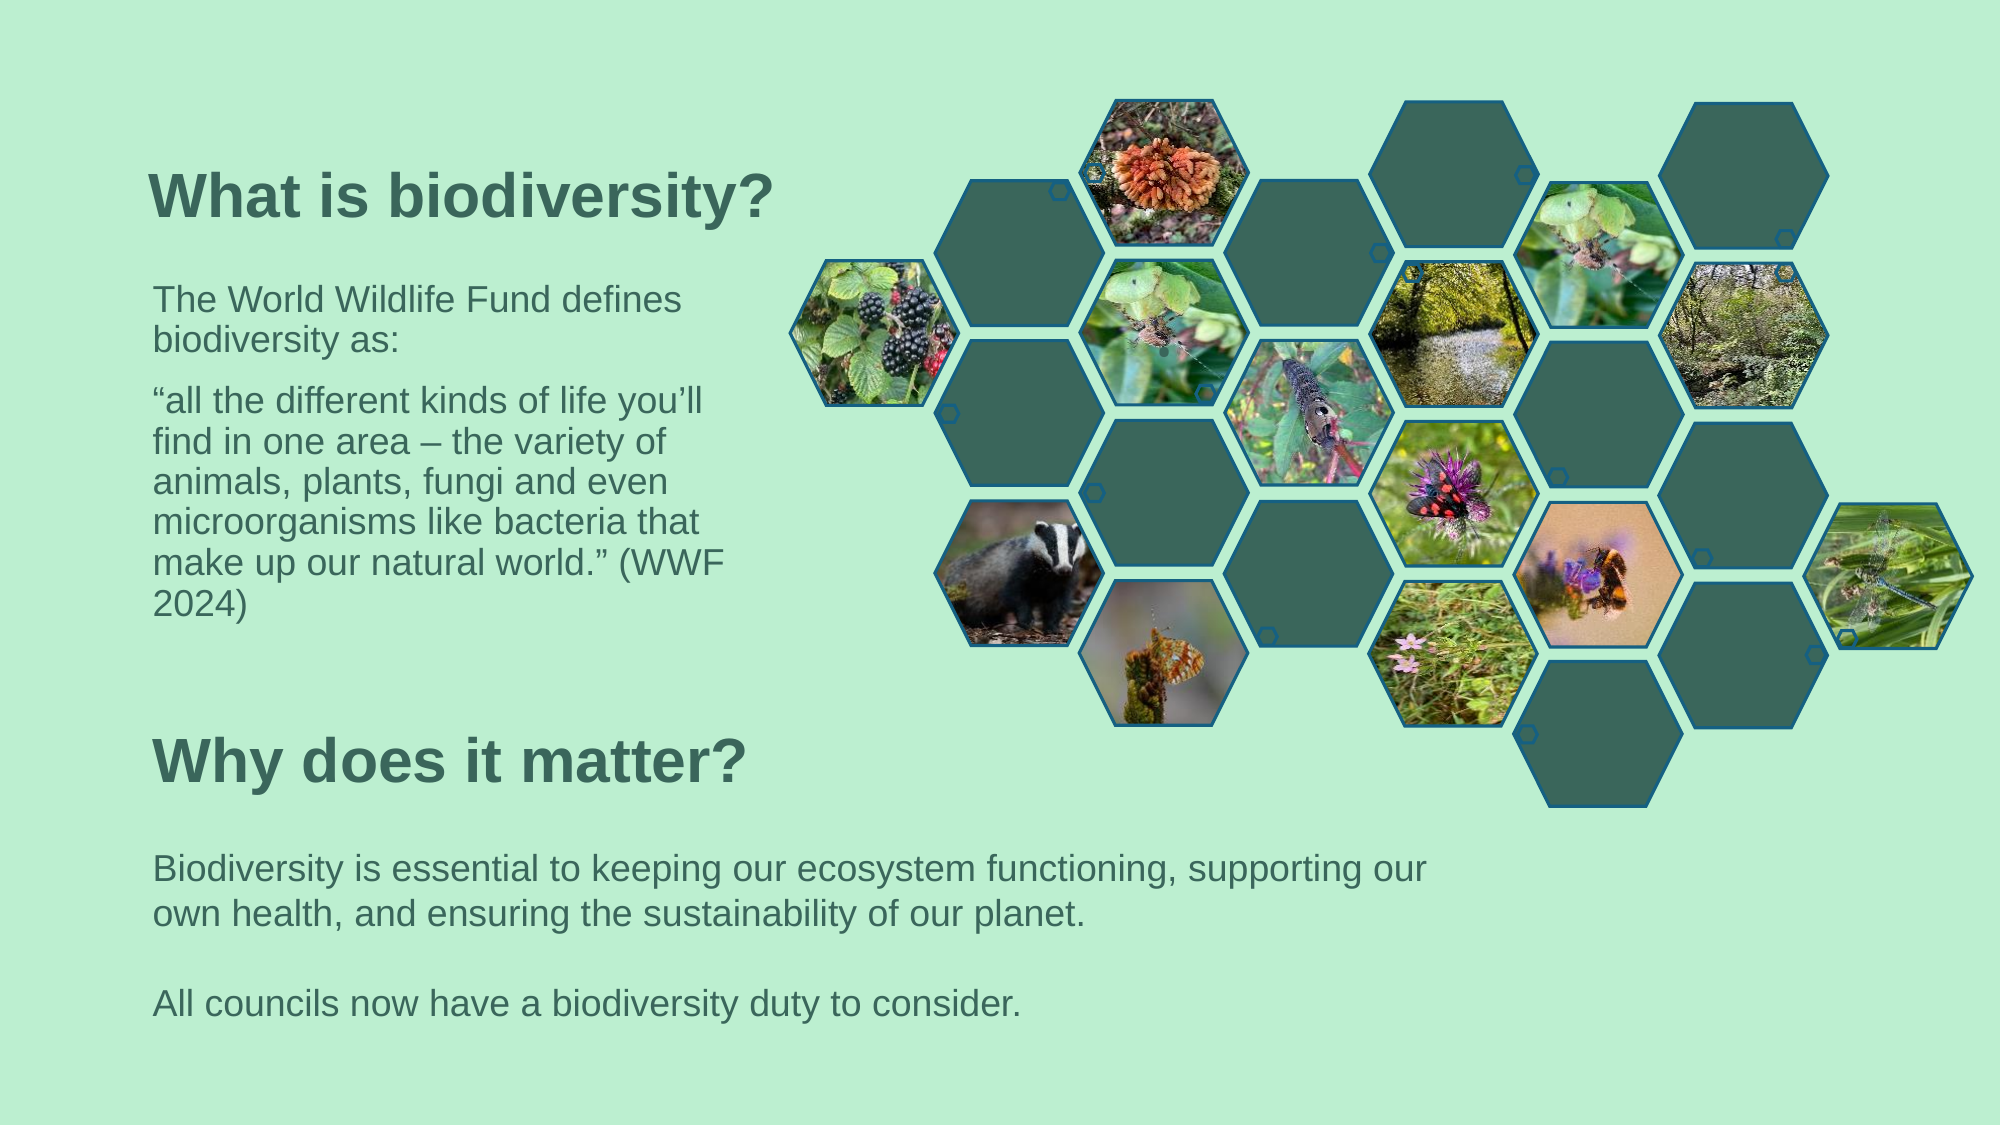

.
.
.
.
.
.
.
.
.
.
.
.
# What is biodiversity?
The World Wildlife Fund defines biodiversity as:
“all the different kinds of life you’ll find in one area – the variety of animals, plants, fungi and even microorganisms like bacteria that make up our natural world.” (WWF 2024)
Why does it matter?
Biodiversity is essential to keeping our ecosystem functioning, supporting our own health, and ensuring the sustainability of our planet.
All councils now have a biodiversity duty to consider.